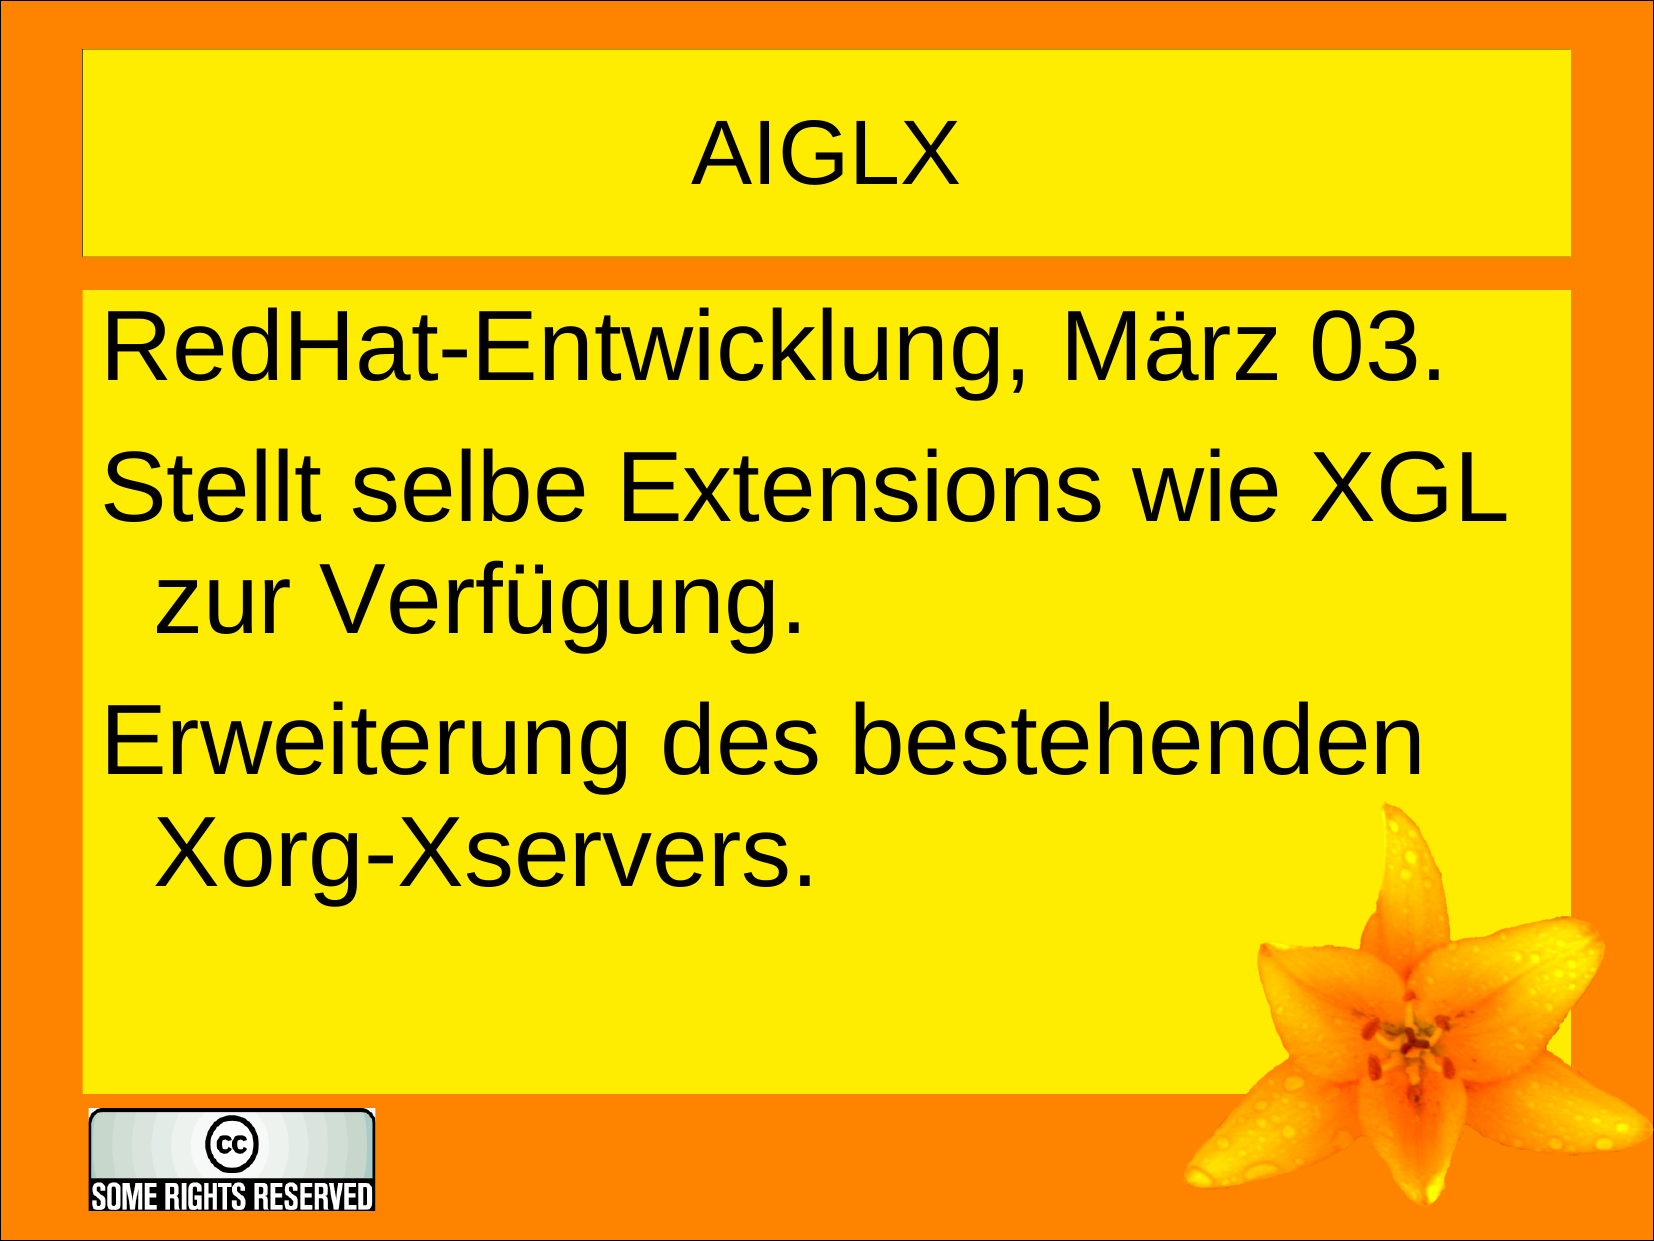

# AIGLX
RedHat-Entwicklung, März 03.
Stellt selbe Extensions wie XGL zur Verfügung.
Erweiterung des bestehenden Xorg-Xservers.